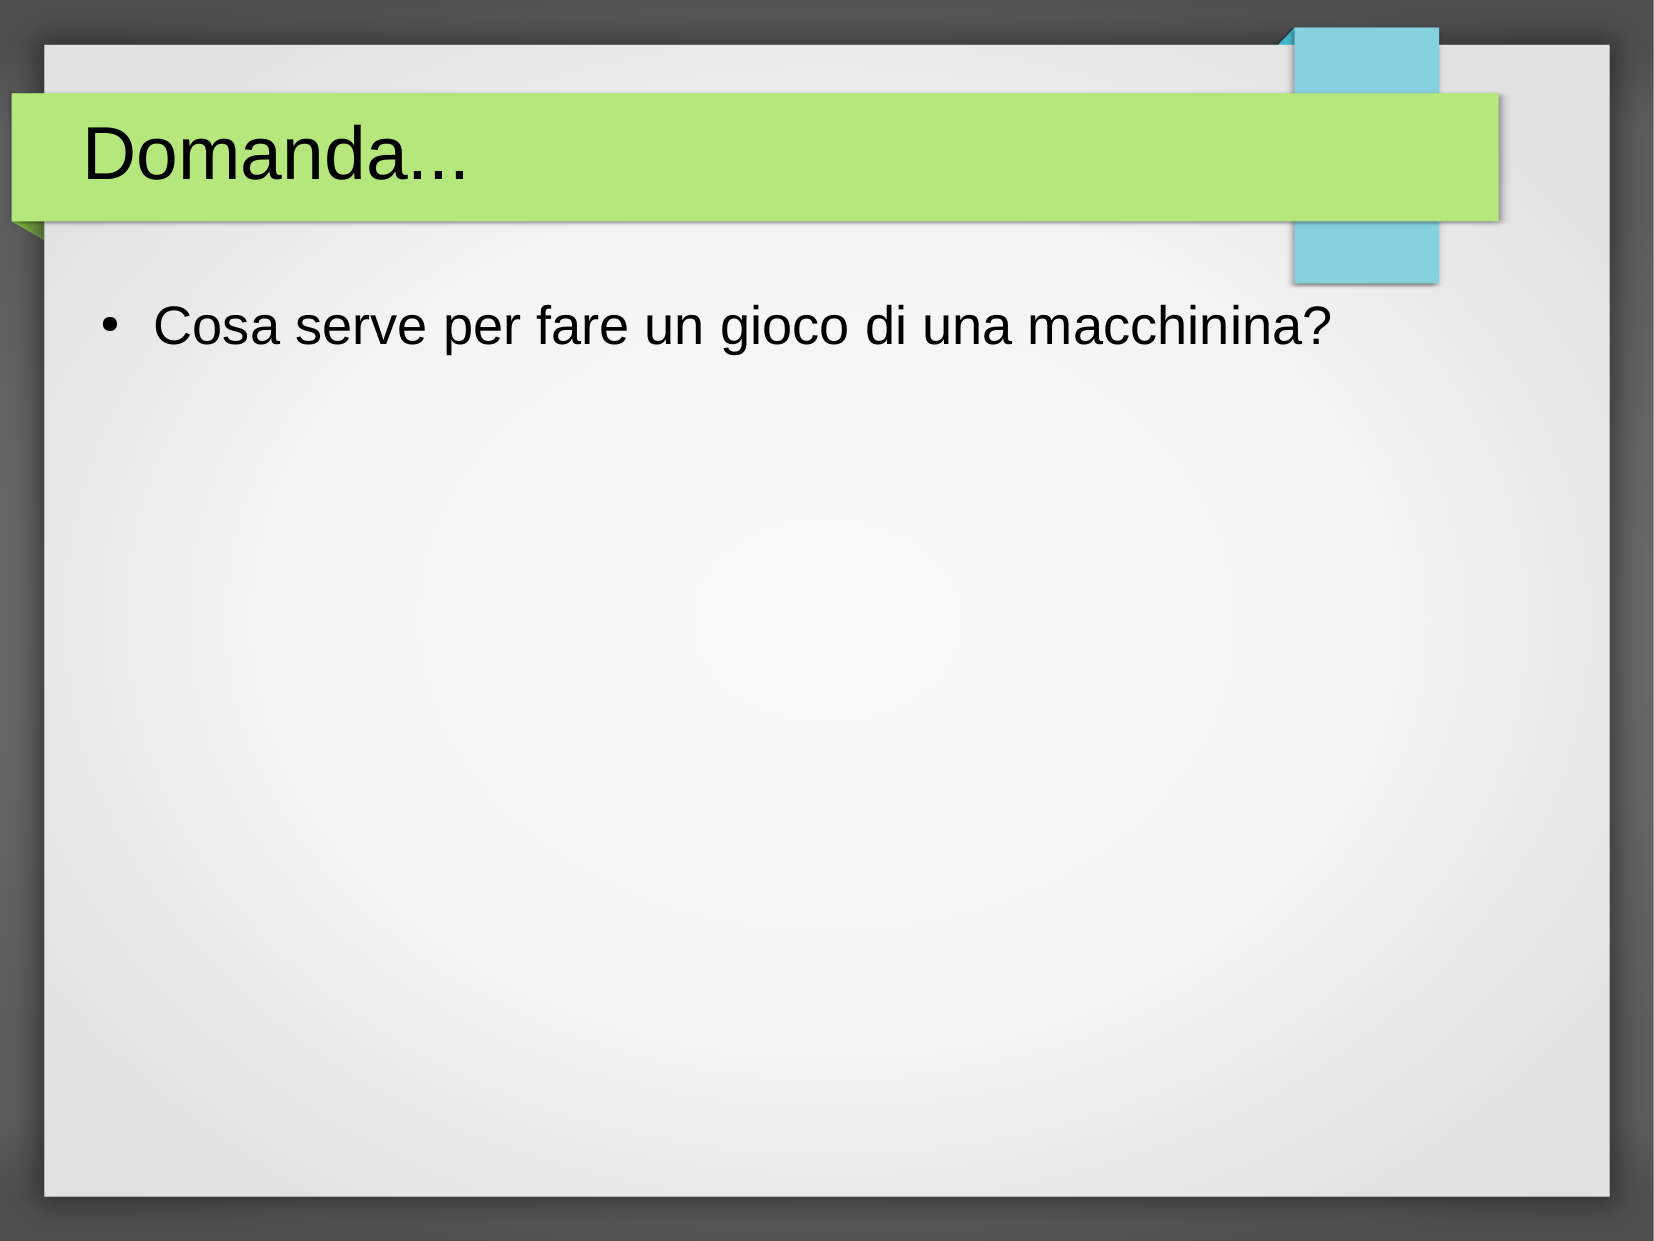

# Domanda...
Cosa serve per fare un gioco di una macchinina?